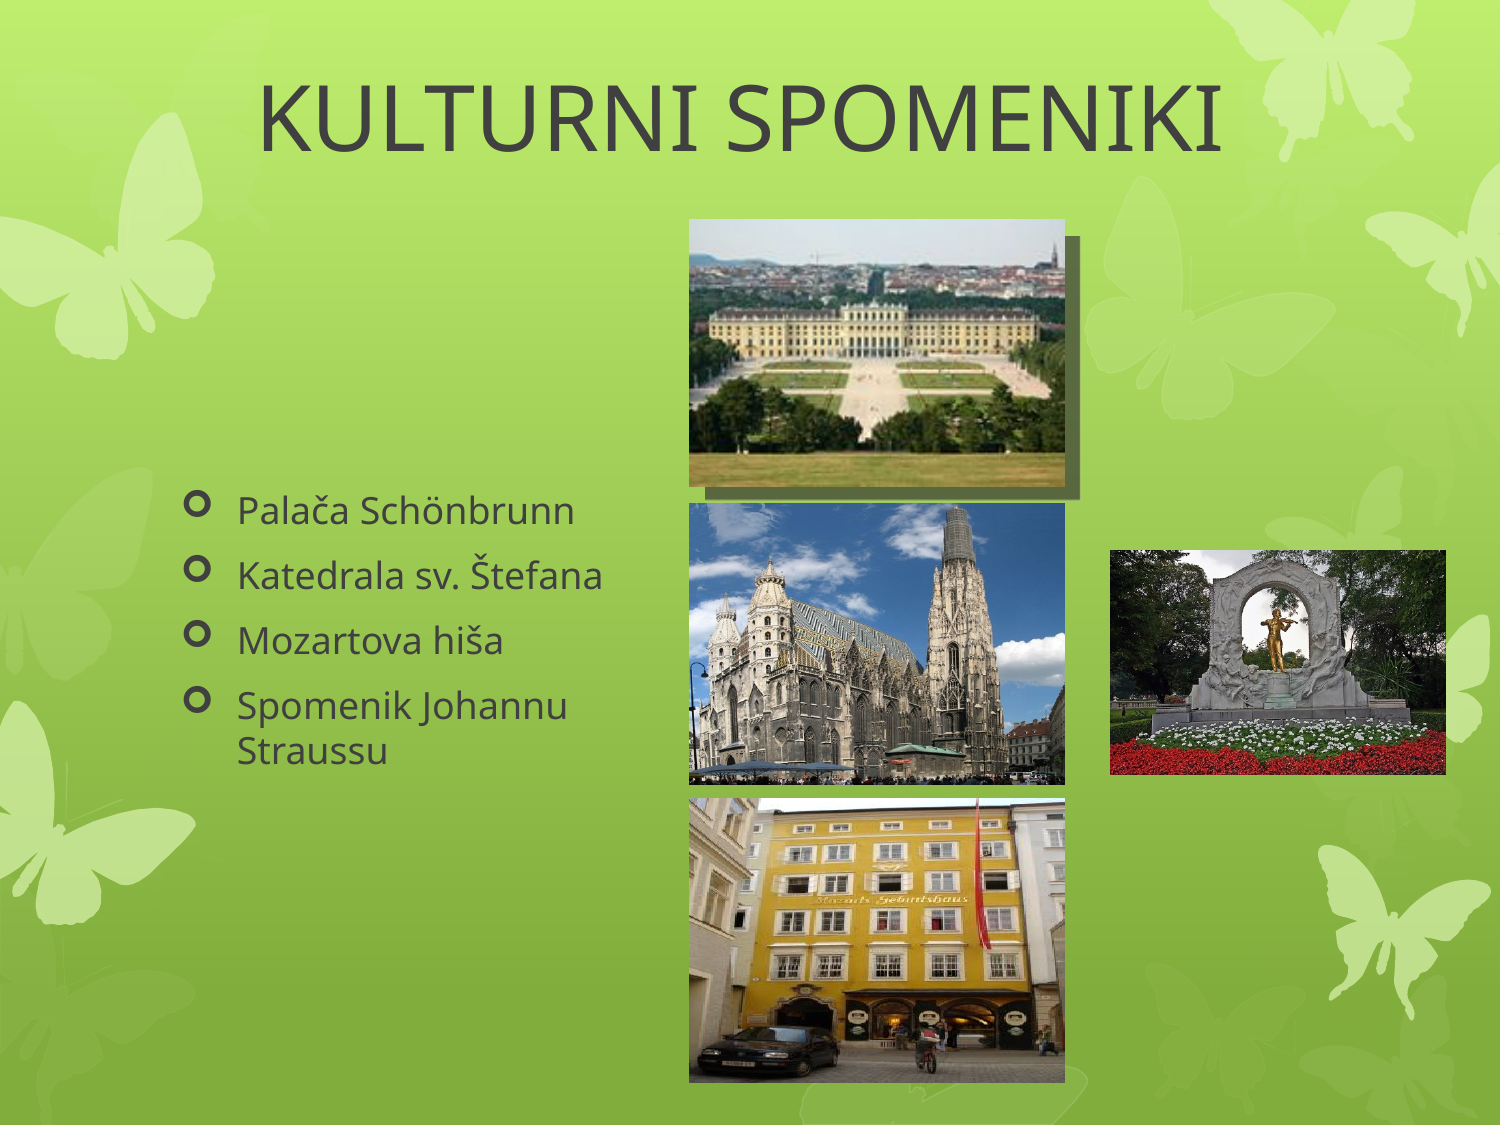

# KULTURNI SPOMENIKI
Palača Schönbrunn
Katedrala sv. Štefana
Mozartova hiša
Spomenik Johannu Straussu